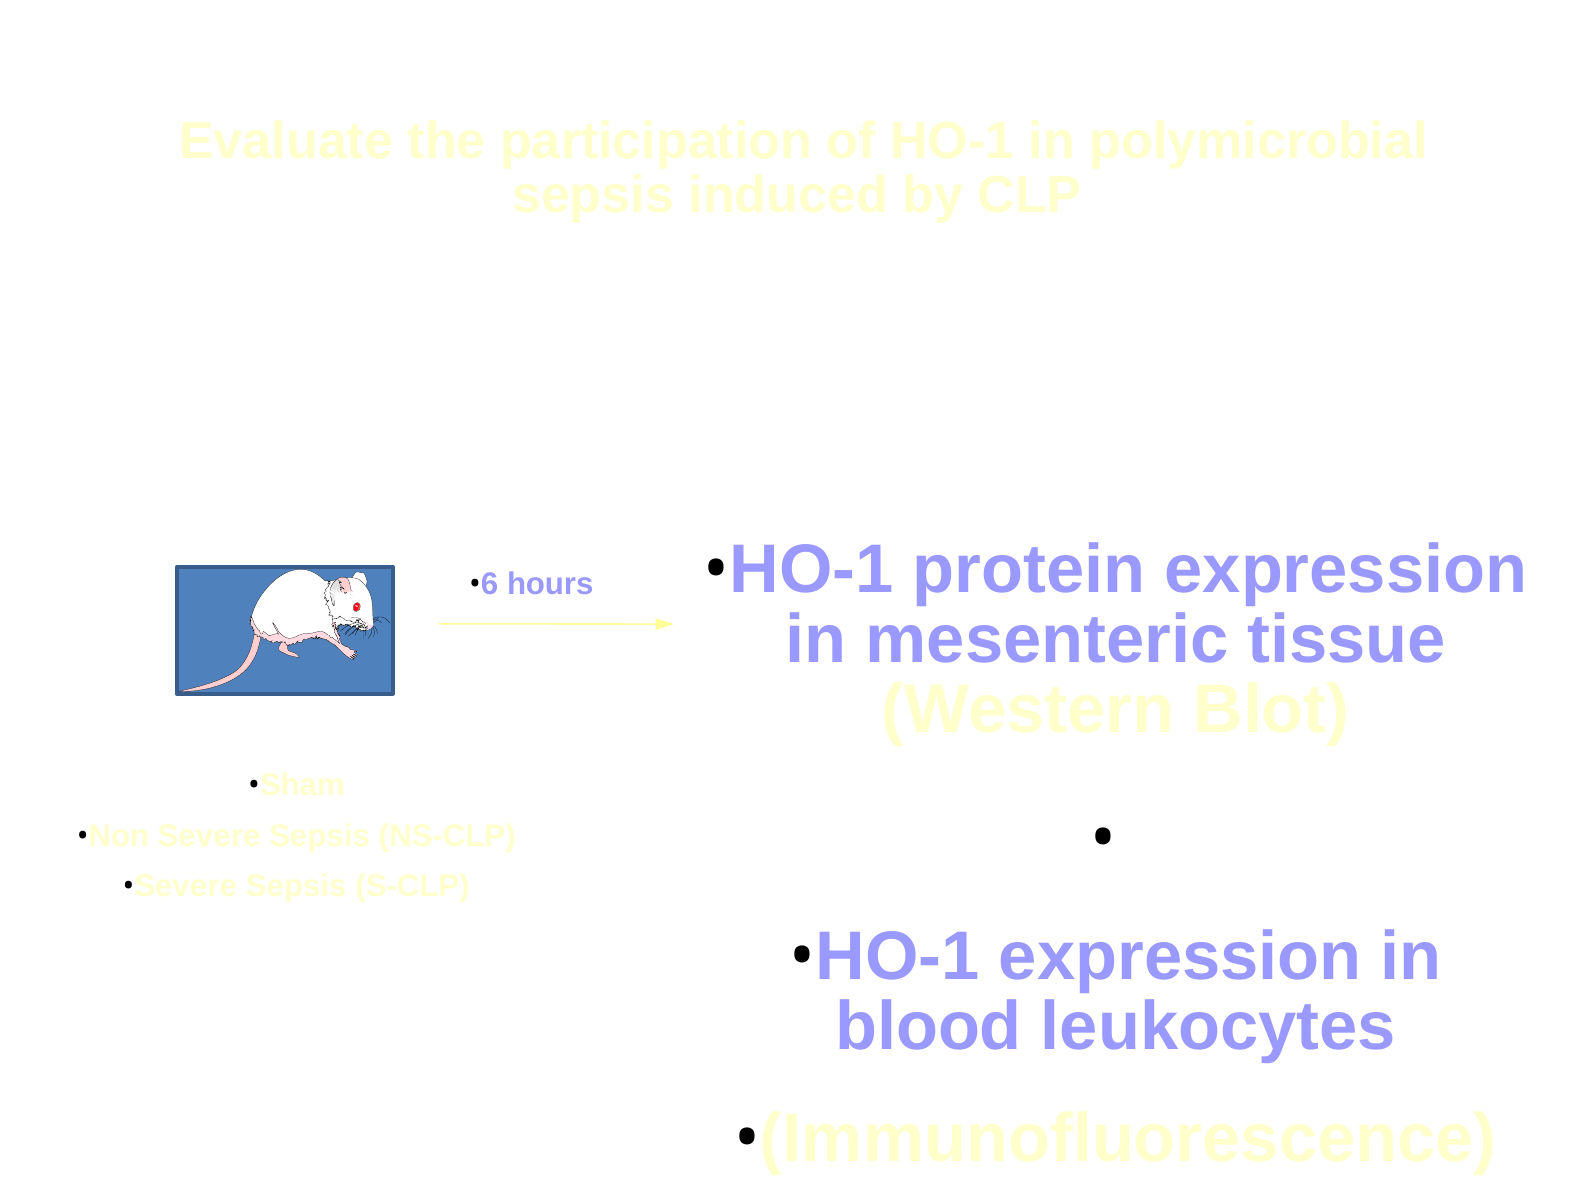

Evaluate the participation of HO-1 in polymicrobial sepsis induced by CLP
HO-1 protein expression in mesenteric tissue (Western Blot)
HO-1 expression in blood leukocytes
(Immunofluorescence)
6 hours
Sham
Non Severe Sepsis (NS-CLP)
Severe Sepsis (S-CLP)